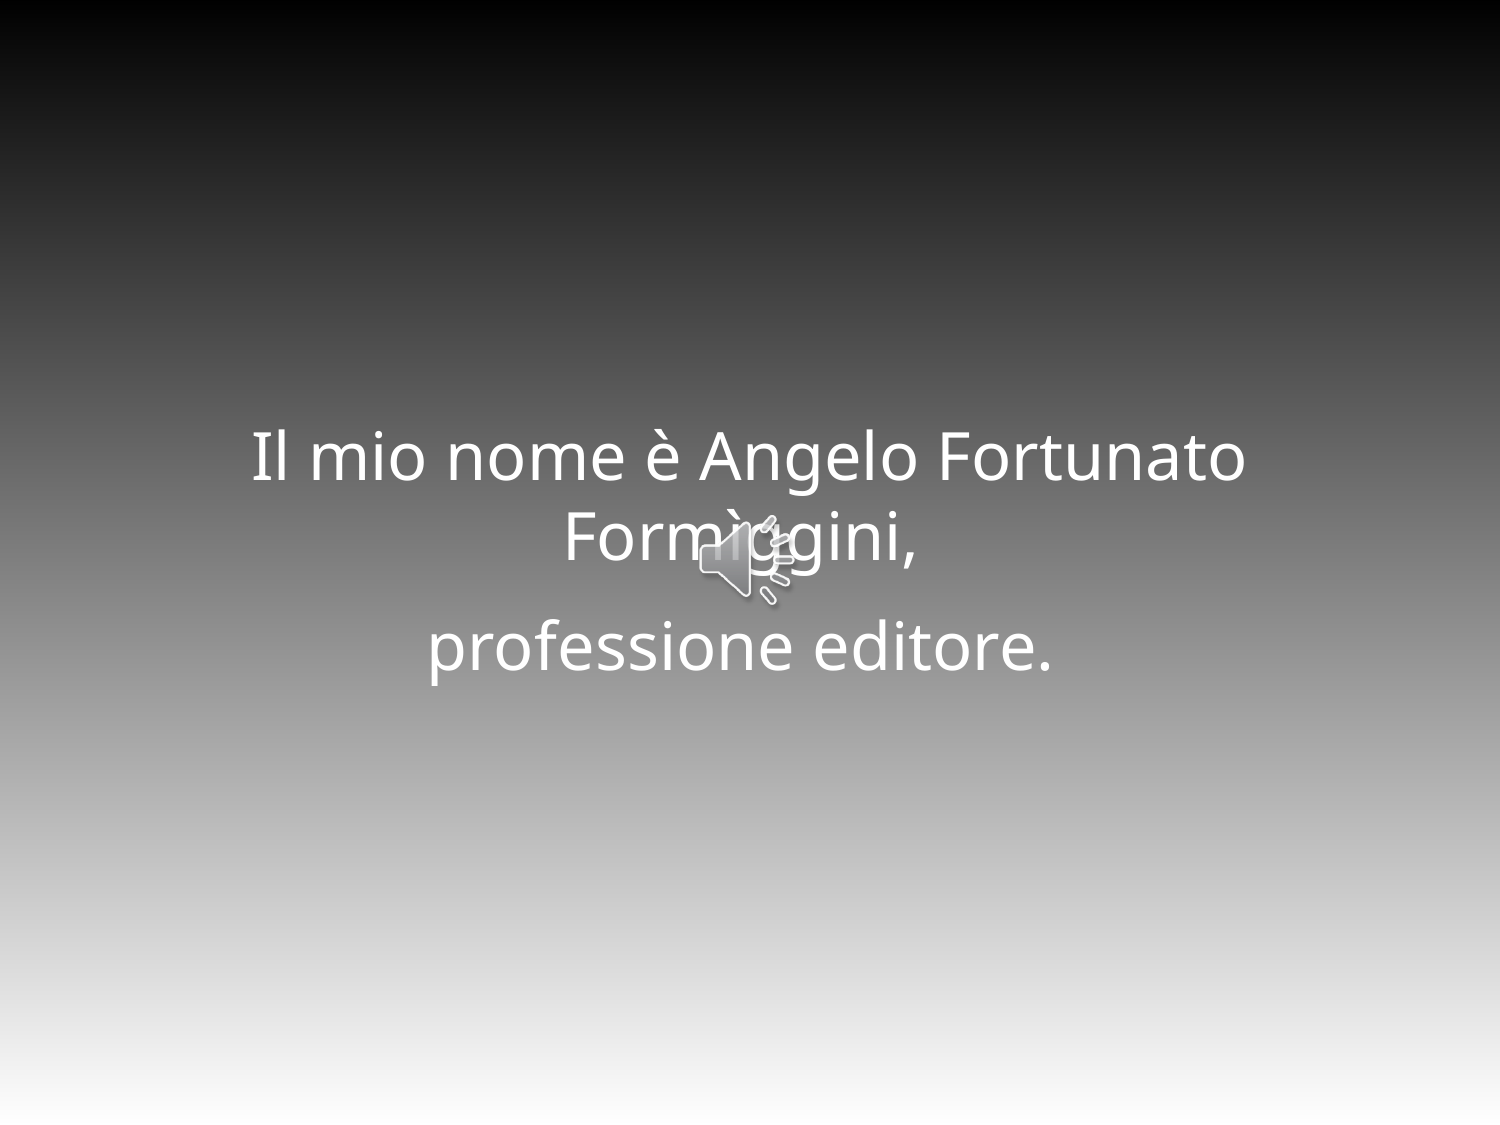

# Il mio nome è Angelo Fortunato Formìggini,
professione editore.